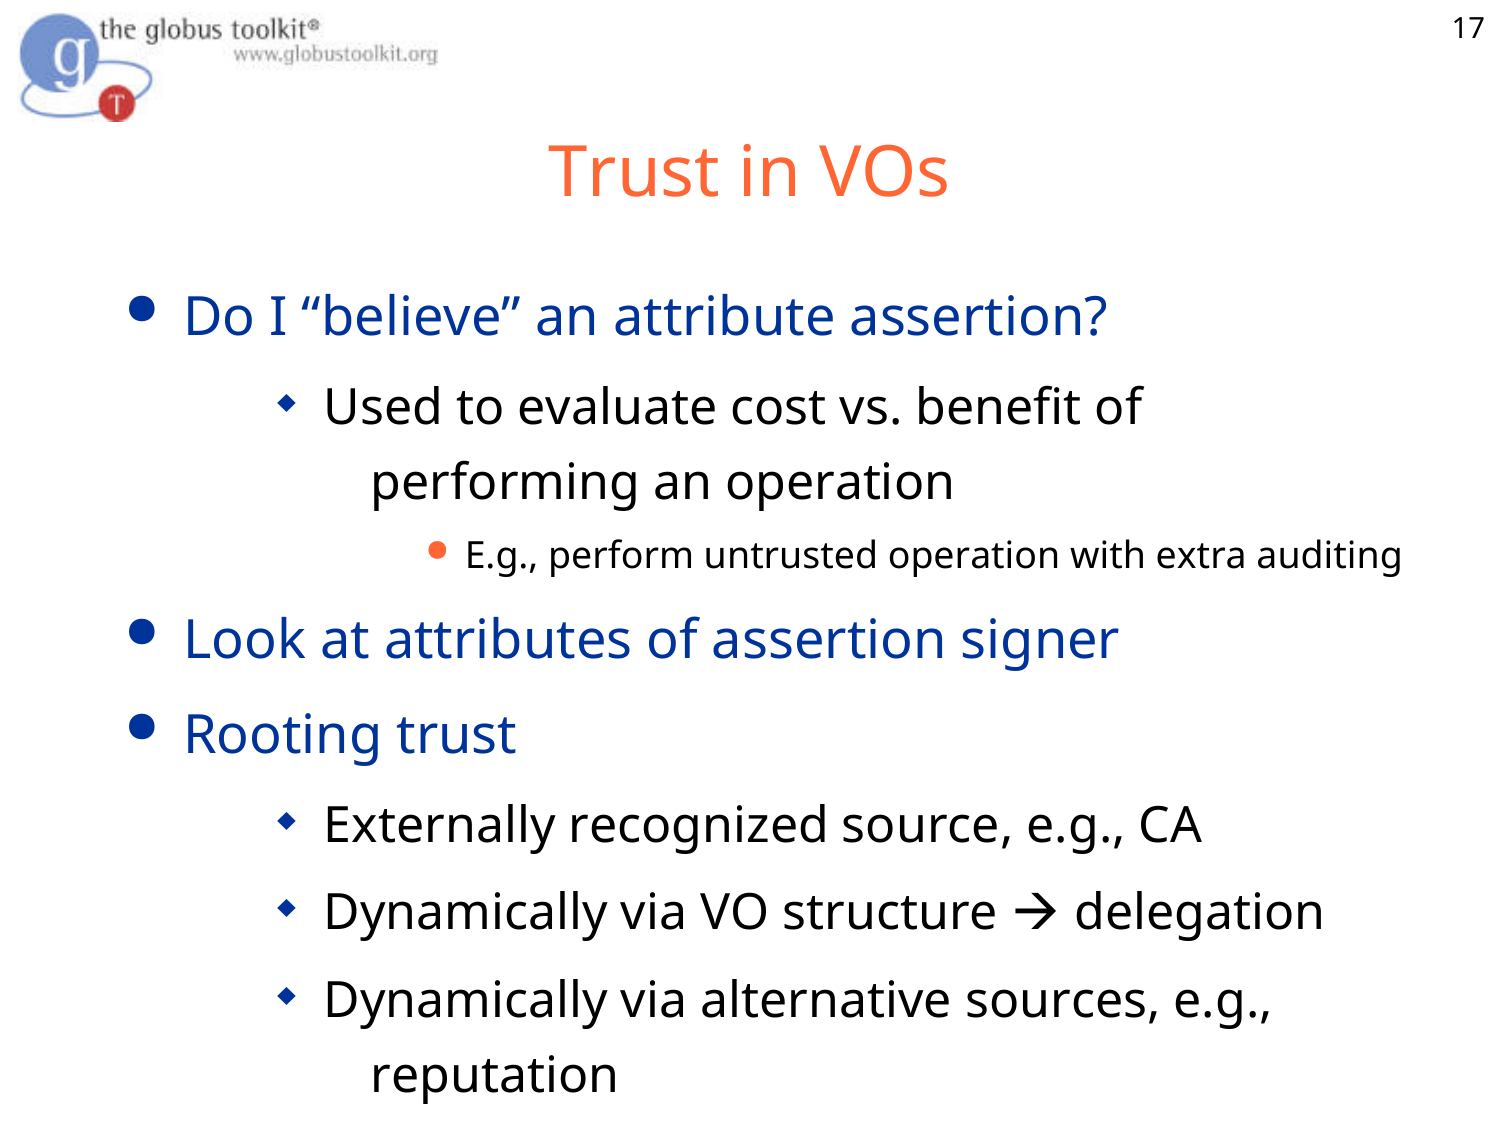

17
# Trust in VOs
Do I “believe” an attribute assertion?
Used to evaluate cost vs. benefit of
performing an operation
E.g., perform untrusted operation with extra auditing
Look at attributes of assertion signer
Rooting trust
Externally recognized source, e.g., CA
Dynamically via VO structure  delegation
Dynamically via alternative sources, e.g., reputation